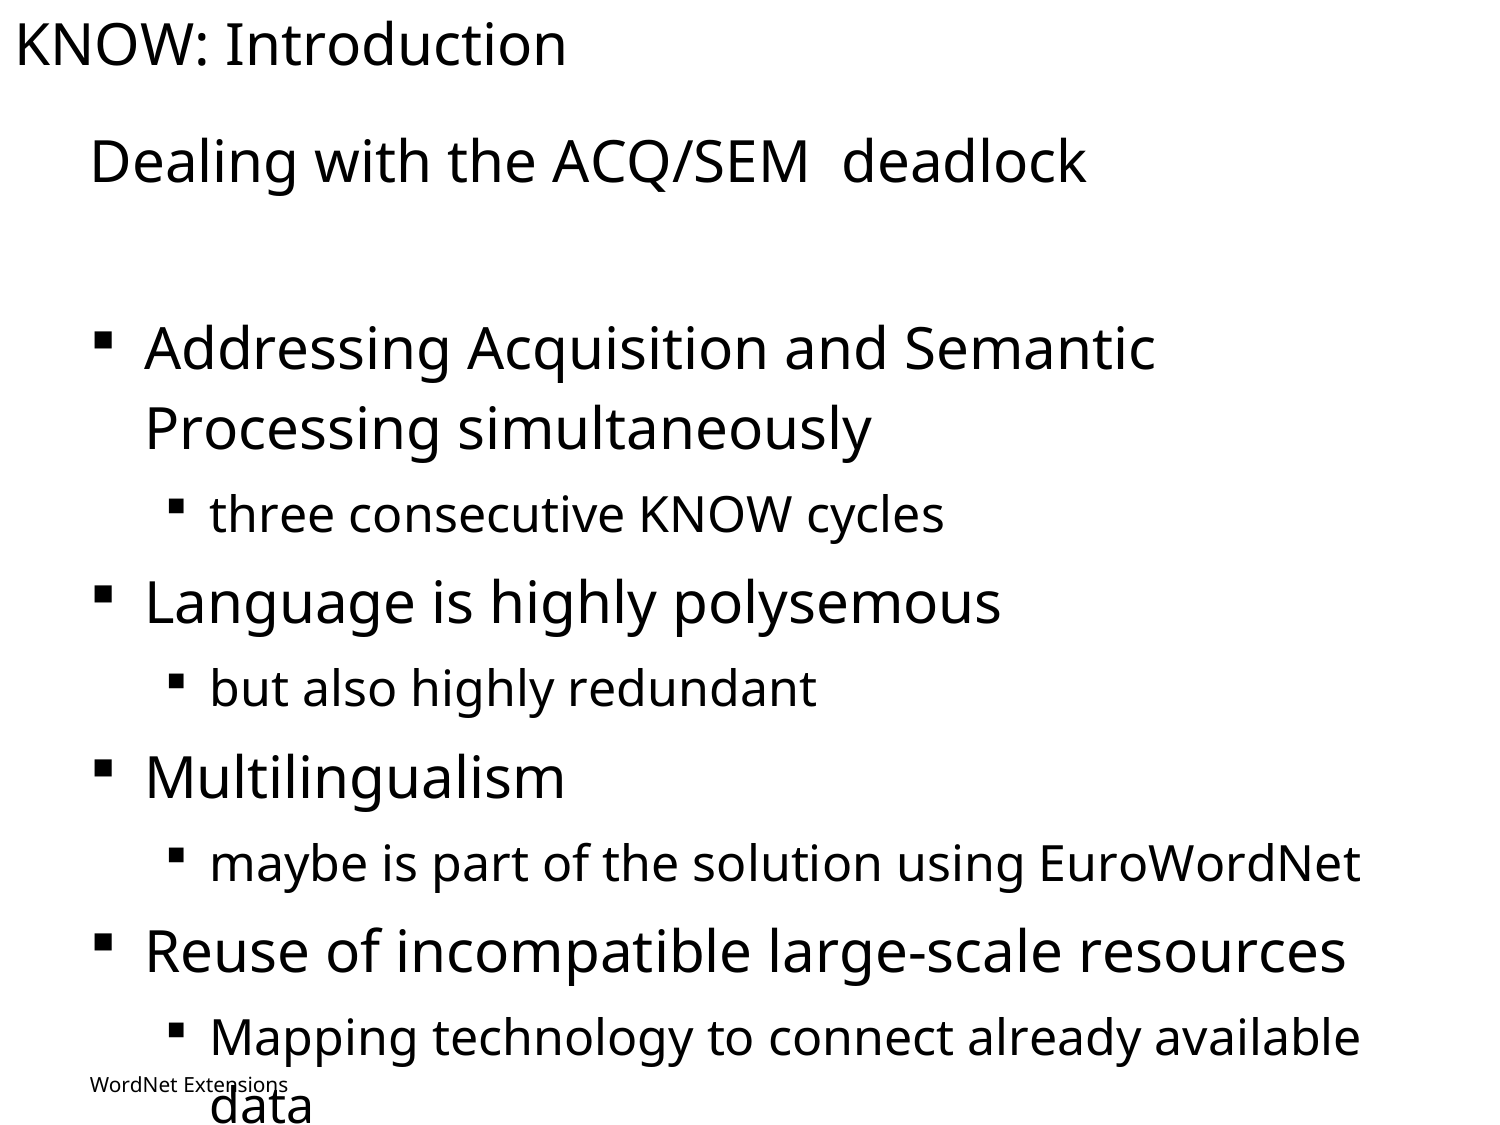

# KNOW: Introduction
Dealing with the ACQ/SEM deadlock
Addressing Acquisition and Semantic Processing simultaneously
three consecutive KNOW cycles
Language is highly polysemous
but also highly redundant
Multilingualism
maybe is part of the solution using EuroWordNet
Reuse of incompatible large-scale resources
Mapping technology to connect already available data
Cross-checking capabilities to detect inconsistencies